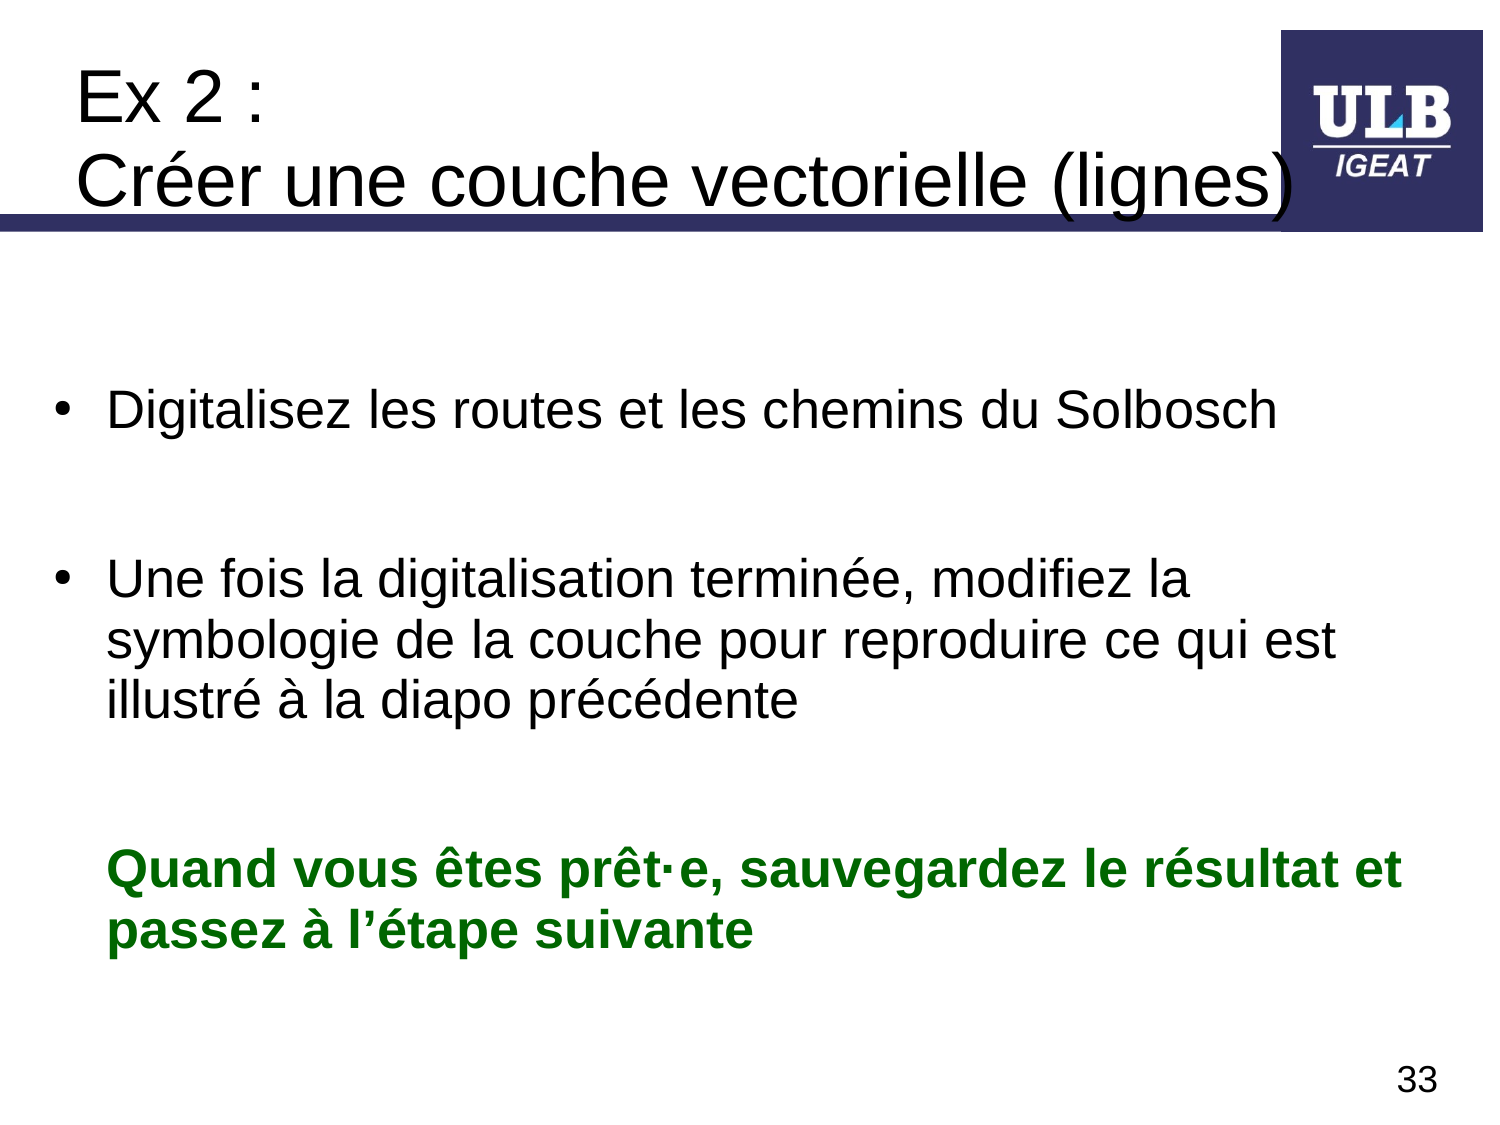

# Ex 2 : Créer une couche vectorielle (lignes)
Digitalisez les routes et les chemins du Solbosch
Une fois la digitalisation terminée, modifiez la symbologie de la couche pour reproduire ce qui est illustré à la diapo précédente
Quand vous êtes prêt·e, sauvegardez le résultat et passez à l’étape suivante